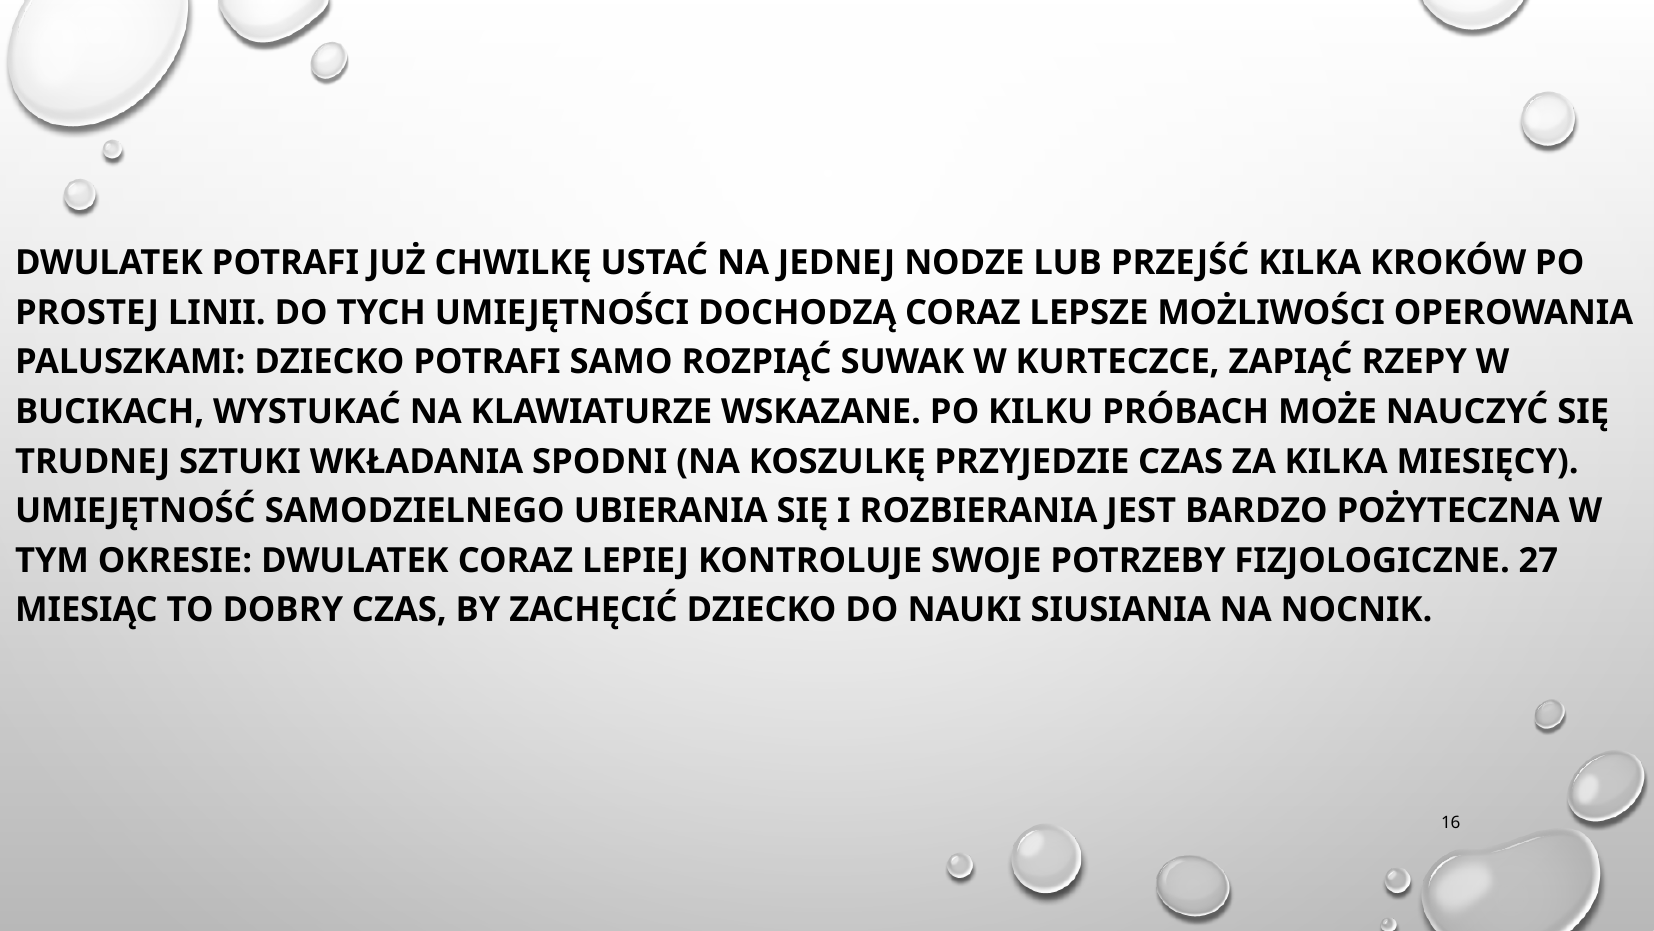

# Dwulatek potrafi już chwilkę ustać na jednej nodze lub przejść kilka kroków po prostej linii. Do tych umiejętności dochodzą coraz lepsze możliwości operowania paluszkami: dziecko potrafi samo rozpiąć suwak w kurteczce, zapiąć rzepy w bucikach, wystukać na klawiaturze wskazane. Po kilku próbach może nauczyć się trudnej sztuki wkładania spodni (na koszulkę przyjedzie czas za kilka miesięcy). Umiejętność samodzielnego ubierania się i rozbierania jest bardzo pożyteczna w tym okresie: dwulatek coraz lepiej kontroluje swoje potrzeby fizjologiczne. 27 miesiąc to dobry czas, by zachęcić dziecko do nauki siusiania na nocnik.
15